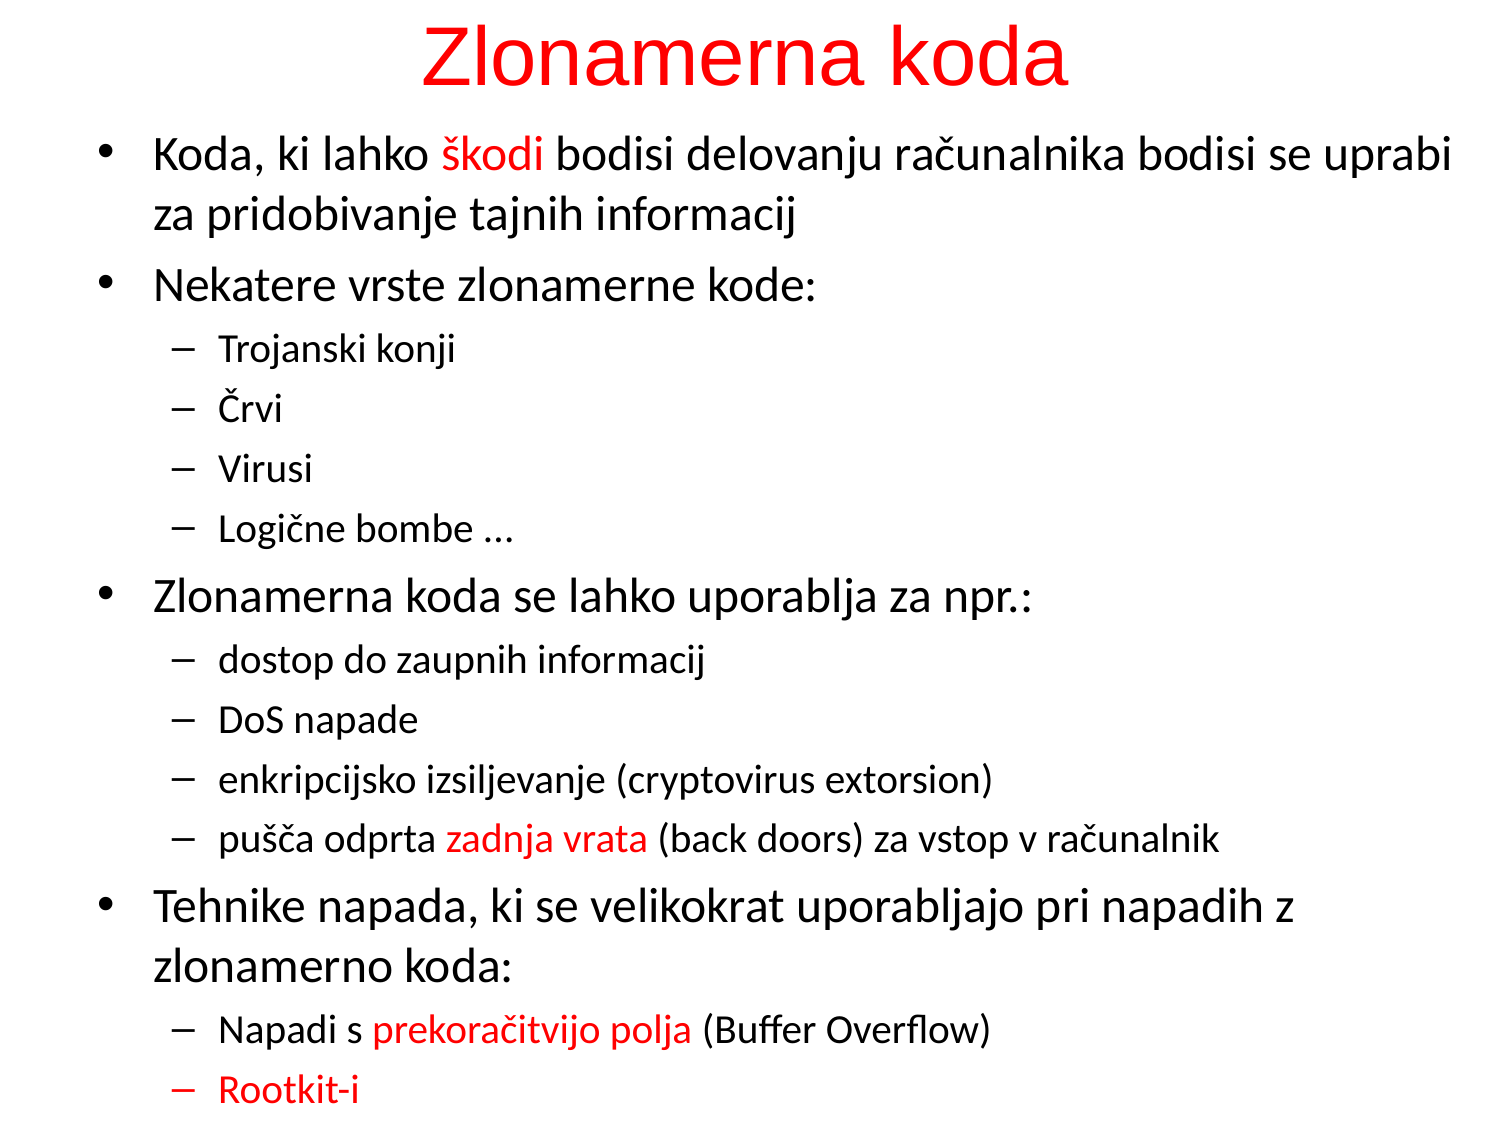

# Zlonamerna koda
Koda, ki lahko škodi bodisi delovanju računalnika bodisi se uprabi za pridobivanje tajnih informacij
Nekatere vrste zlonamerne kode:
Trojanski konji
Črvi
Virusi
Logične bombe ...
Zlonamerna koda se lahko uporablja za npr.:
dostop do zaupnih informacij
DoS napade
enkripcijsko izsiljevanje (cryptovirus extorsion)
pušča odprta zadnja vrata (back doors) za vstop v računalnik
Tehnike napada, ki se velikokrat uporabljajo pri napadih z zlonamerno koda:
Napadi s prekoračitvijo polja (Buffer Overflow)
Rootkit-i